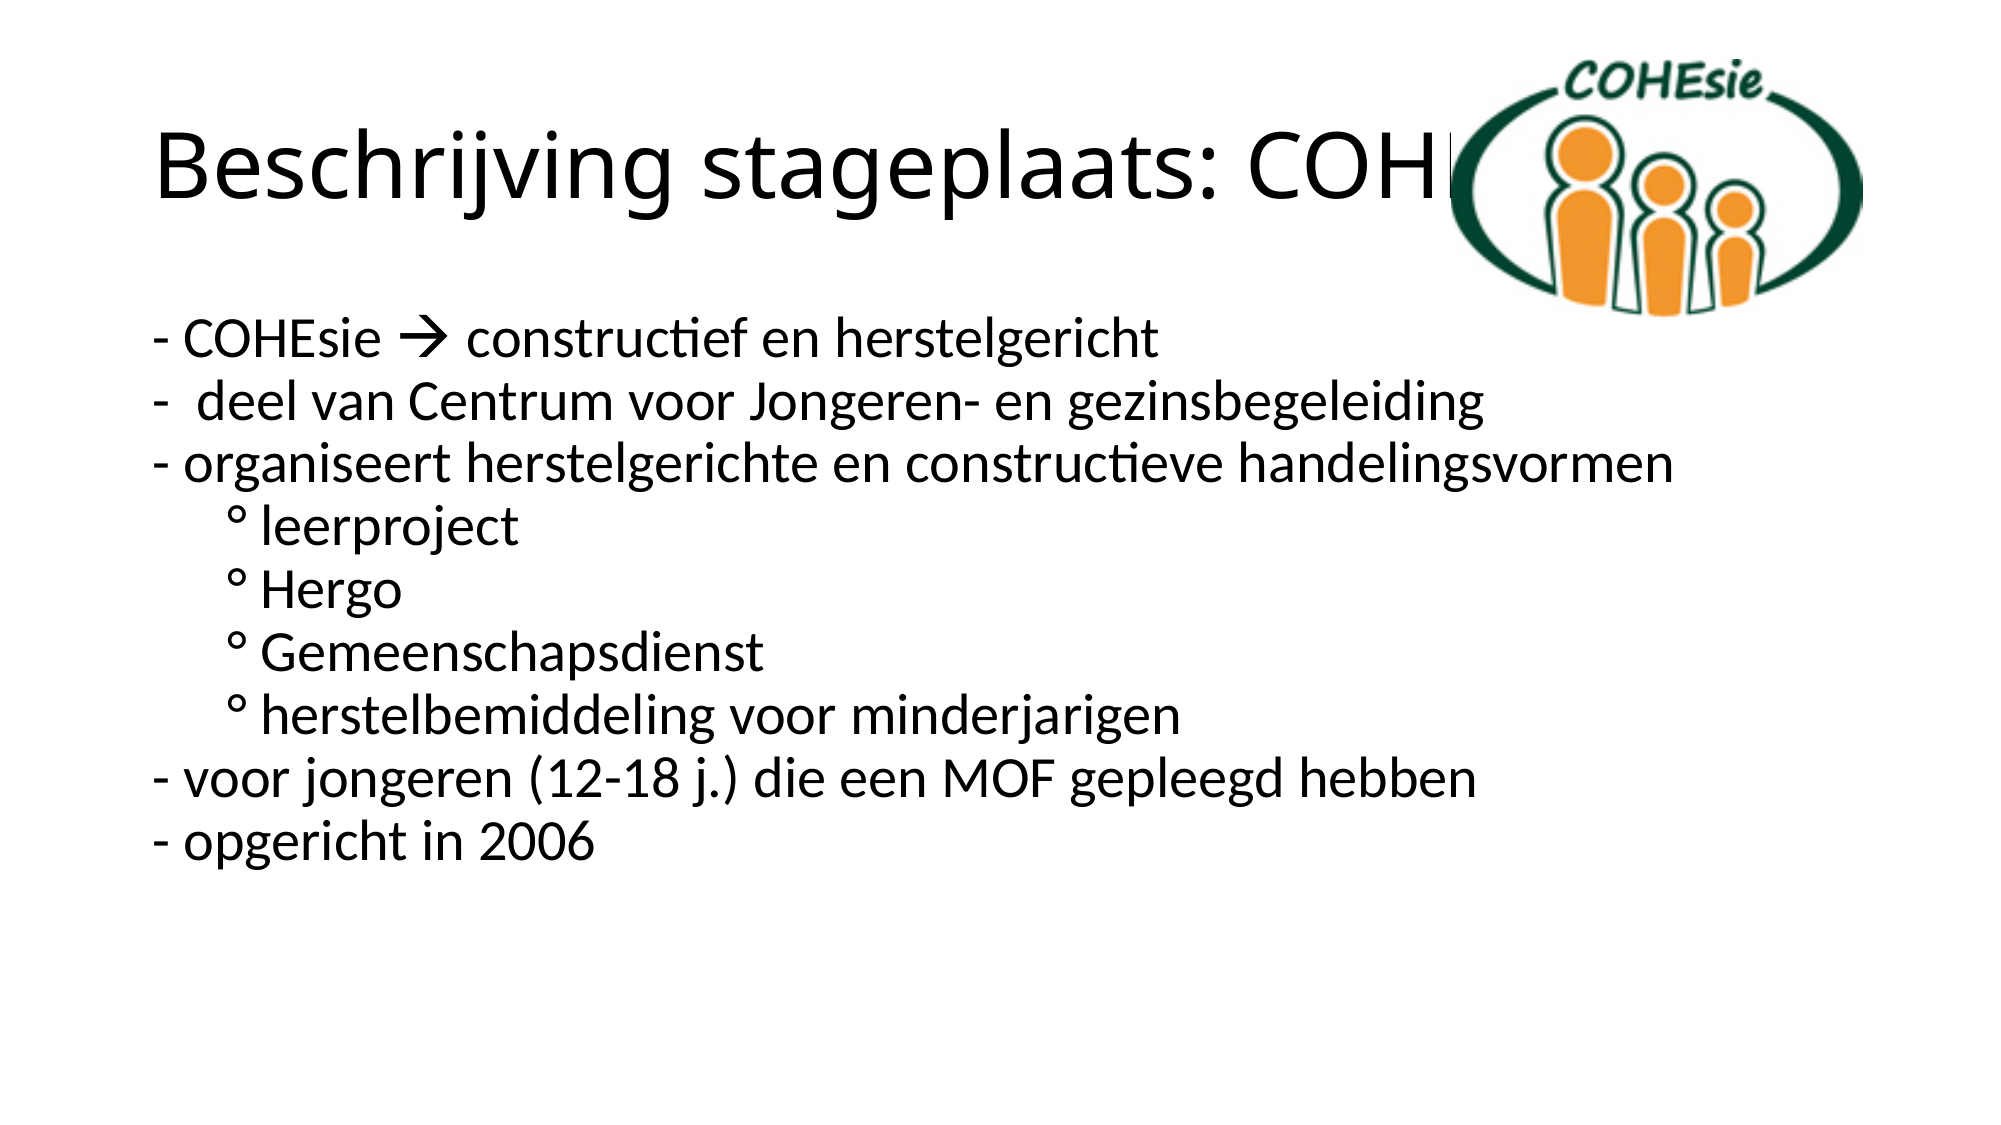

# Beschrijving stageplaats: COHEsie
- COHEsie  constructief en herstelgericht
- deel van Centrum voor Jongeren- en gezinsbegeleiding
- organiseert herstelgerichte en constructieve handelingsvormen
 	° leerproject
 	° Hergo
 	° Gemeenschapsdienst
 	° herstelbemiddeling voor minderjarigen
- voor jongeren (12-18 j.) die een MOF gepleegd hebben
- opgericht in 2006